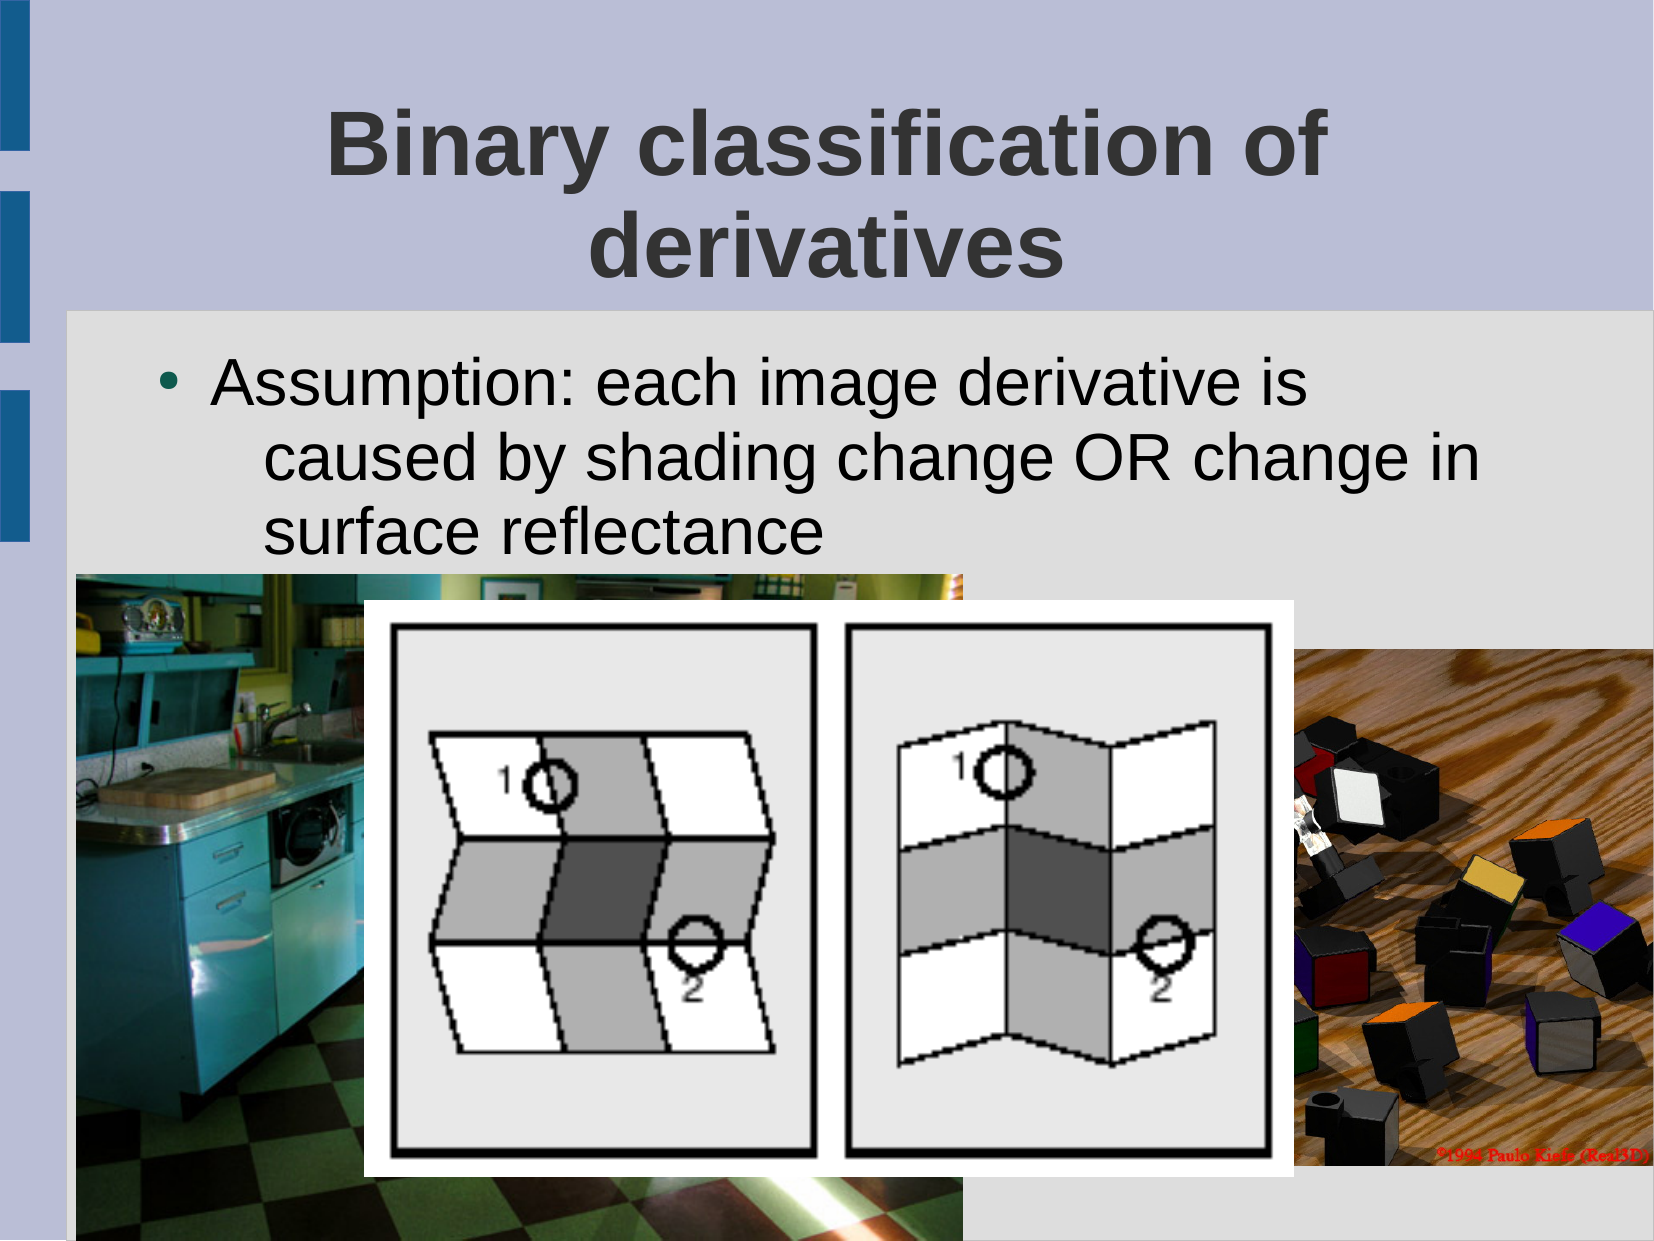

# Binary classification of derivatives
Assumption: each image derivative is caused by shading change OR change in surface reflectance